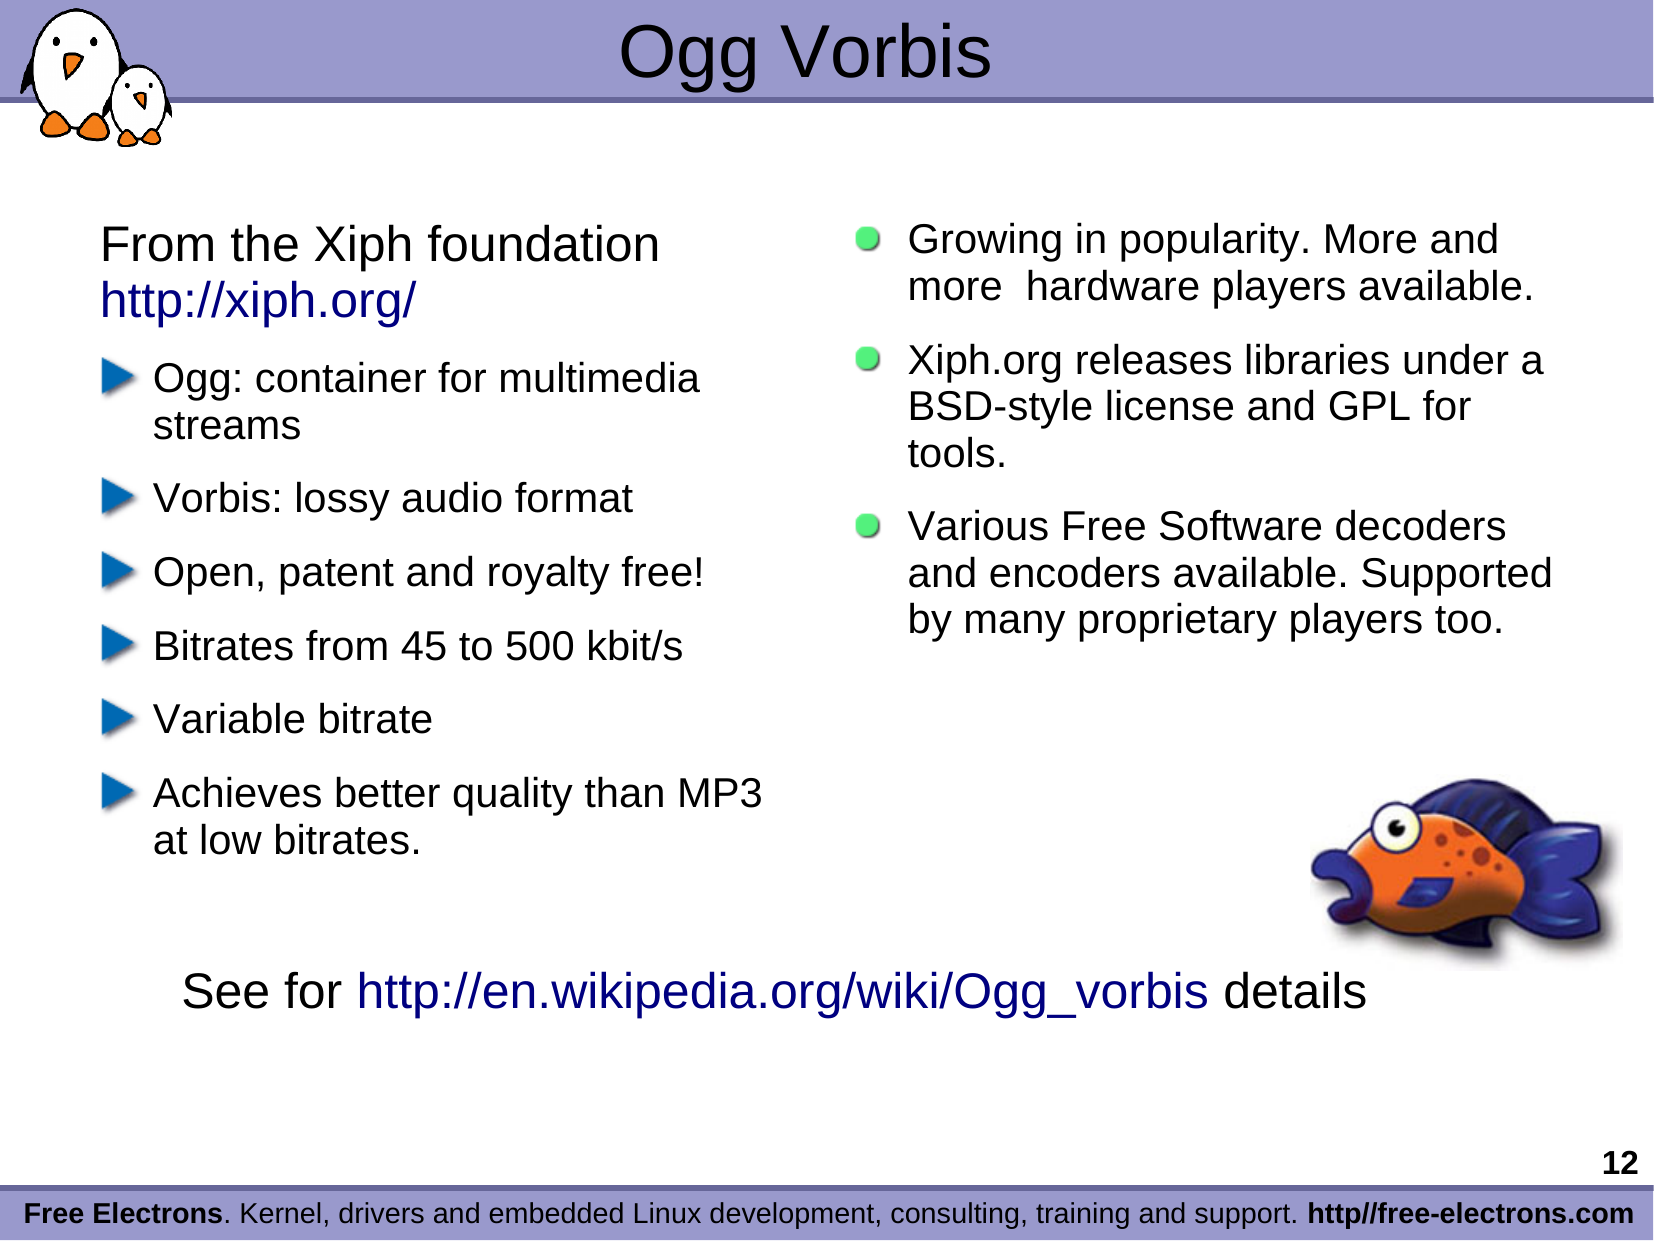

# Ogg Vorbis
From the Xiph foundation
http://xiph.org/
Ogg: container for multimedia streams
Vorbis: lossy audio format
Open, patent and royalty free!
Bitrates from 45 to 500 kbit/s
Variable bitrate
Achieves better quality than MP3 at low bitrates.
Growing in popularity. More and more hardware players available.
Xiph.org releases libraries under a BSD-style license and GPL for tools.
Various Free Software decoders and encoders available. Supported by many proprietary players too.
See for http://en.wikipedia.org/wiki/Ogg_vorbis details